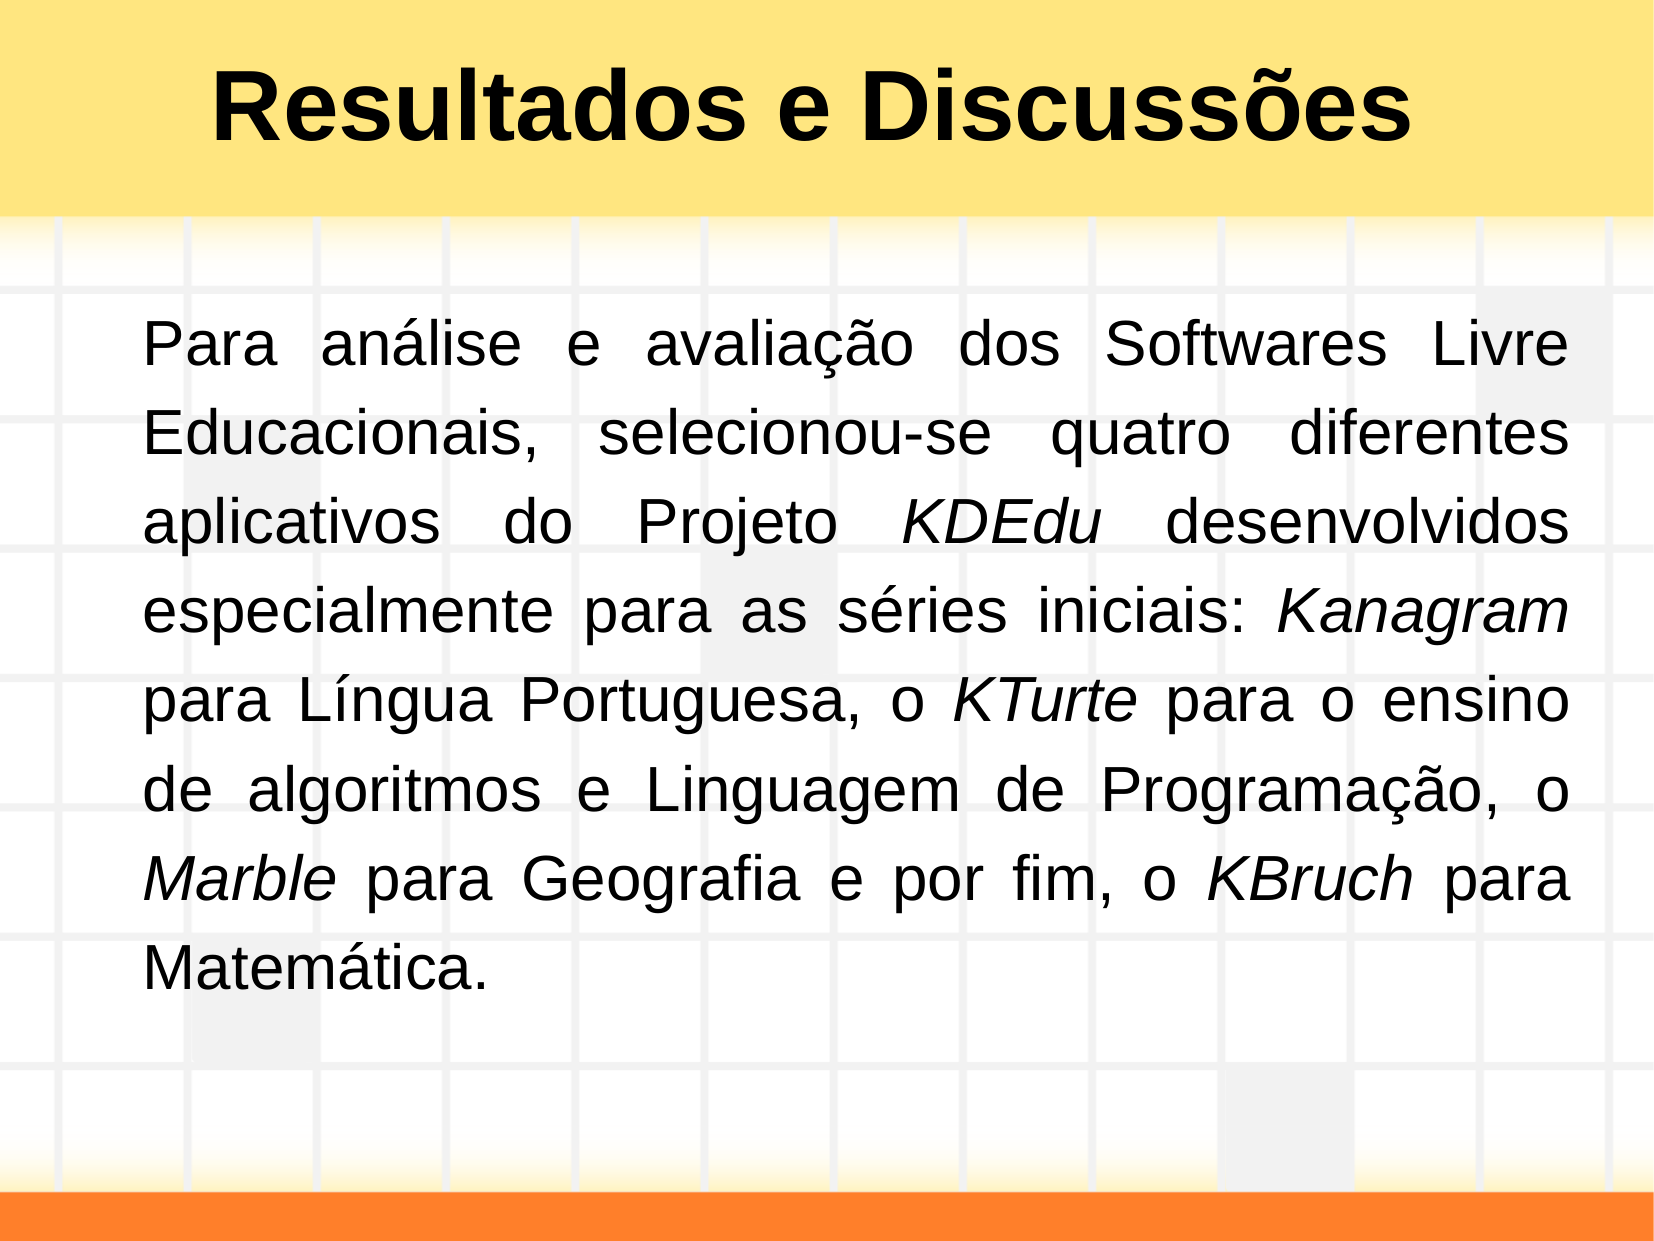

# Resultados e Discussões
Para análise e avaliação dos Softwares Livre Educacionais, selecionou-se quatro diferentes aplicativos do Projeto KDEdu desenvolvidos especialmente para as séries iniciais: Kanagram para Língua Portuguesa, o KTurte para o ensino de algoritmos e Linguagem de Programação, o Marble para Geografia e por fim, o KBruch para Matemática.